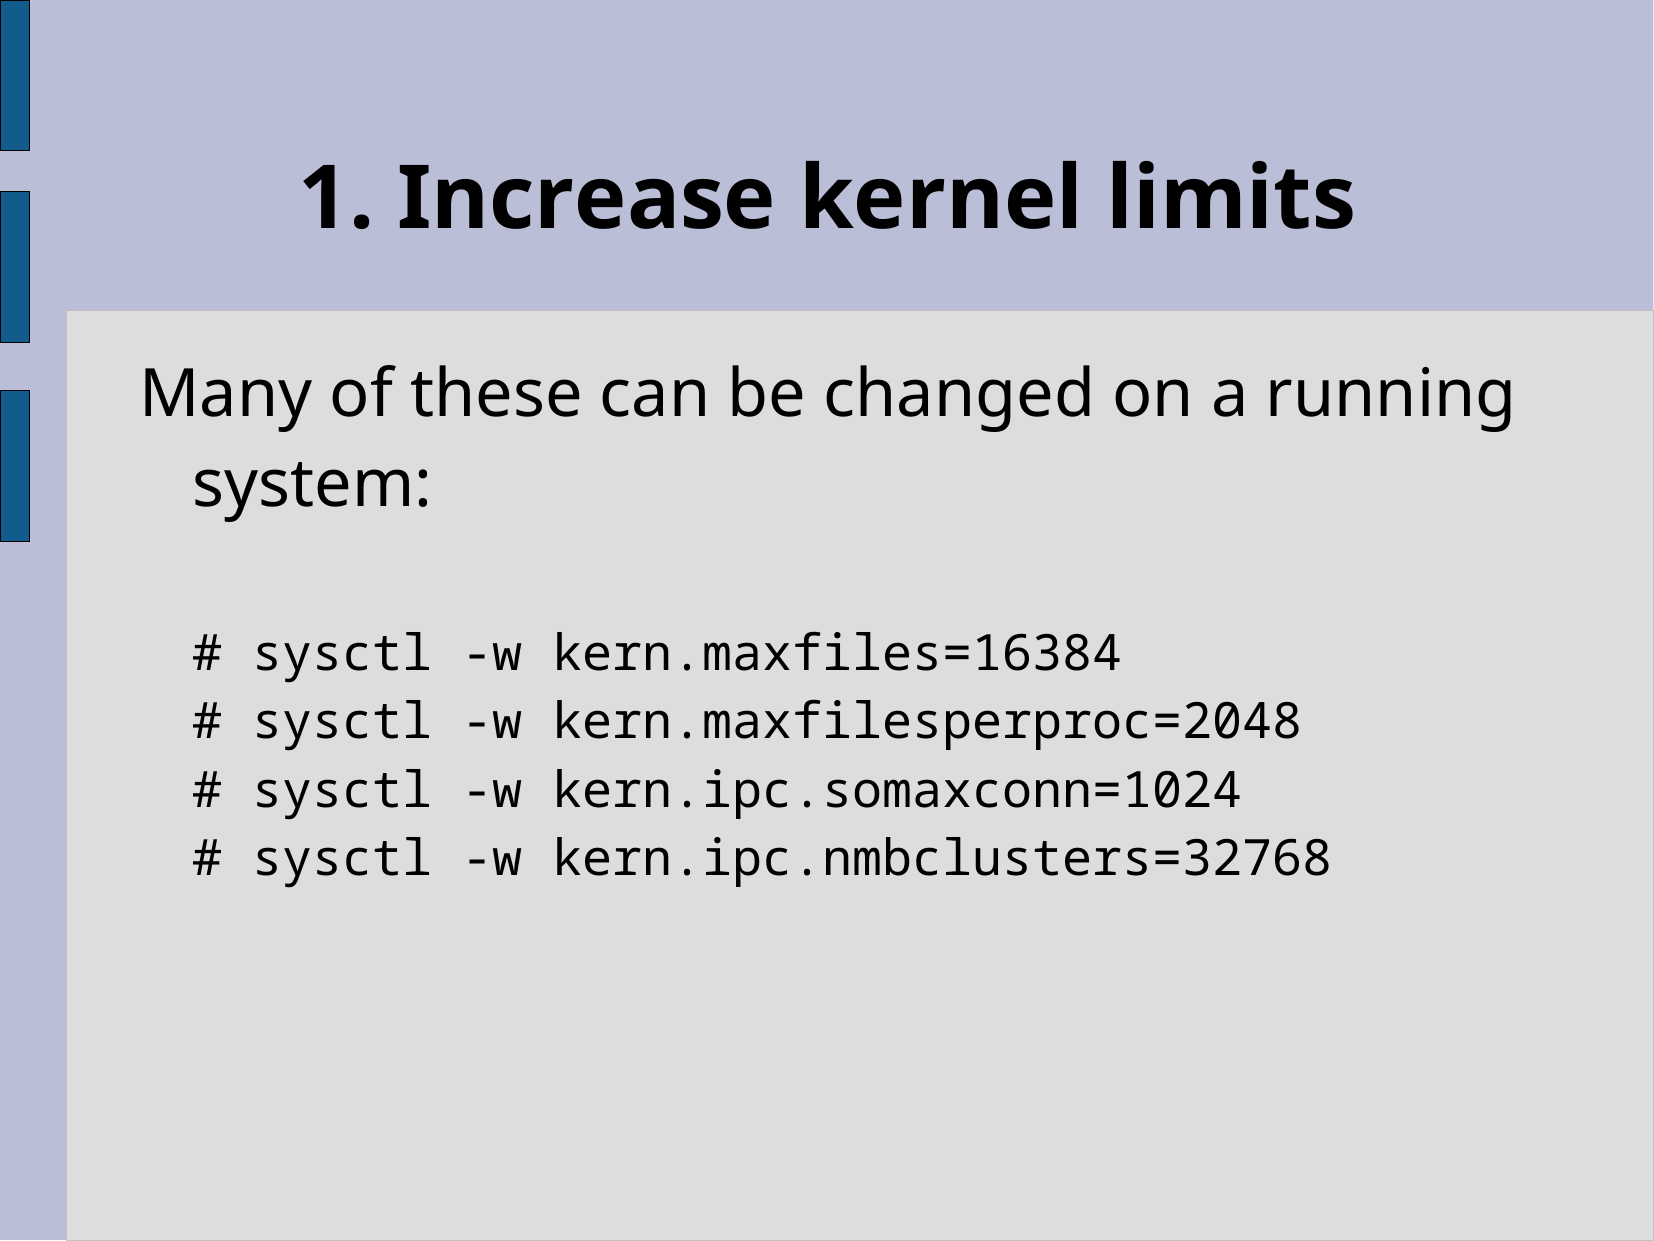

# 1. Increase kernel limits
Many of these can be changed on a running system:
# sysctl -w kern.maxfiles=16384
# sysctl -w kern.maxfilesperproc=2048
# sysctl -w kern.ipc.somaxconn=1024
# sysctl -w kern.ipc.nmbclusters=32768